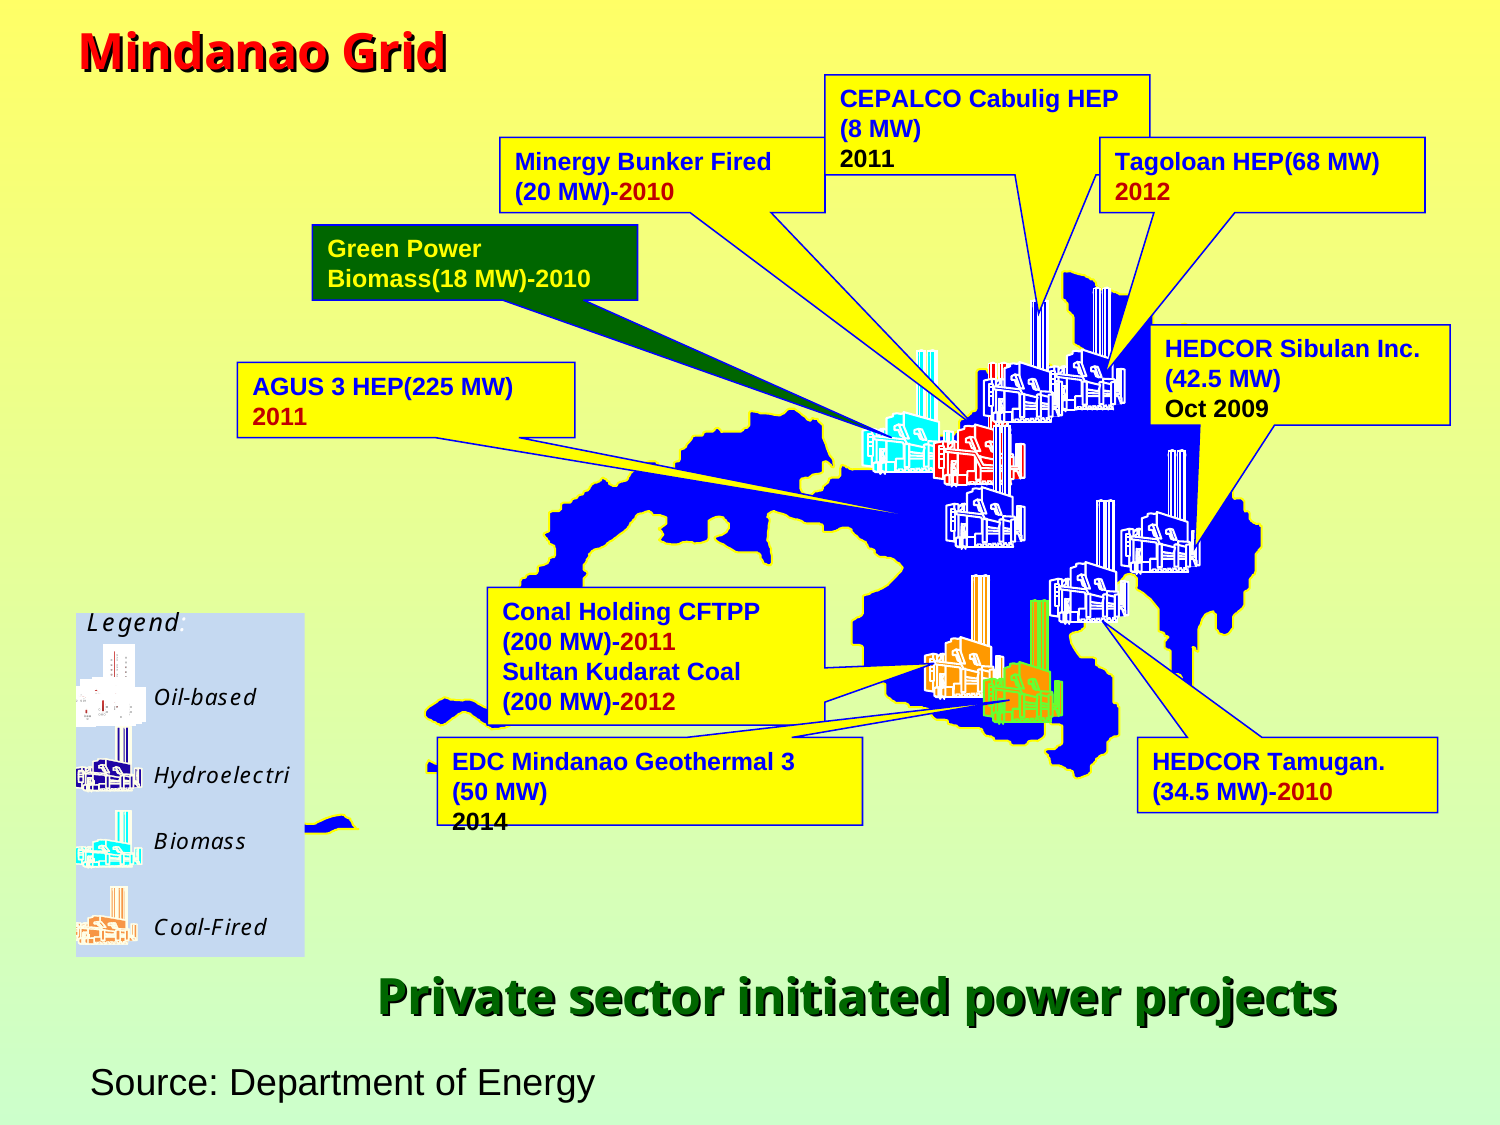

Mindanao Grid
CEPALCO Cabulig HEP (8 MW)
2011
Minergy Bunker Fired
(20 MW)-2010
Tagoloan HEP(68 MW) 2012
Green Power Biomass(18 MW)-2010
HEDCOR Sibulan Inc.
(42.5 MW)
Oct 2009
AGUS 3 HEP(225 MW)
2011
Conal Holding CFTPP
(200 MW)-2011
Sultan Kudarat Coal
(200 MW)-2012
EDC Mindanao Geothermal 3
(50 MW)
2014
HEDCOR Tamugan.
(34.5 MW)-2010
Private sector initiated power projects
Source: Department of Energy